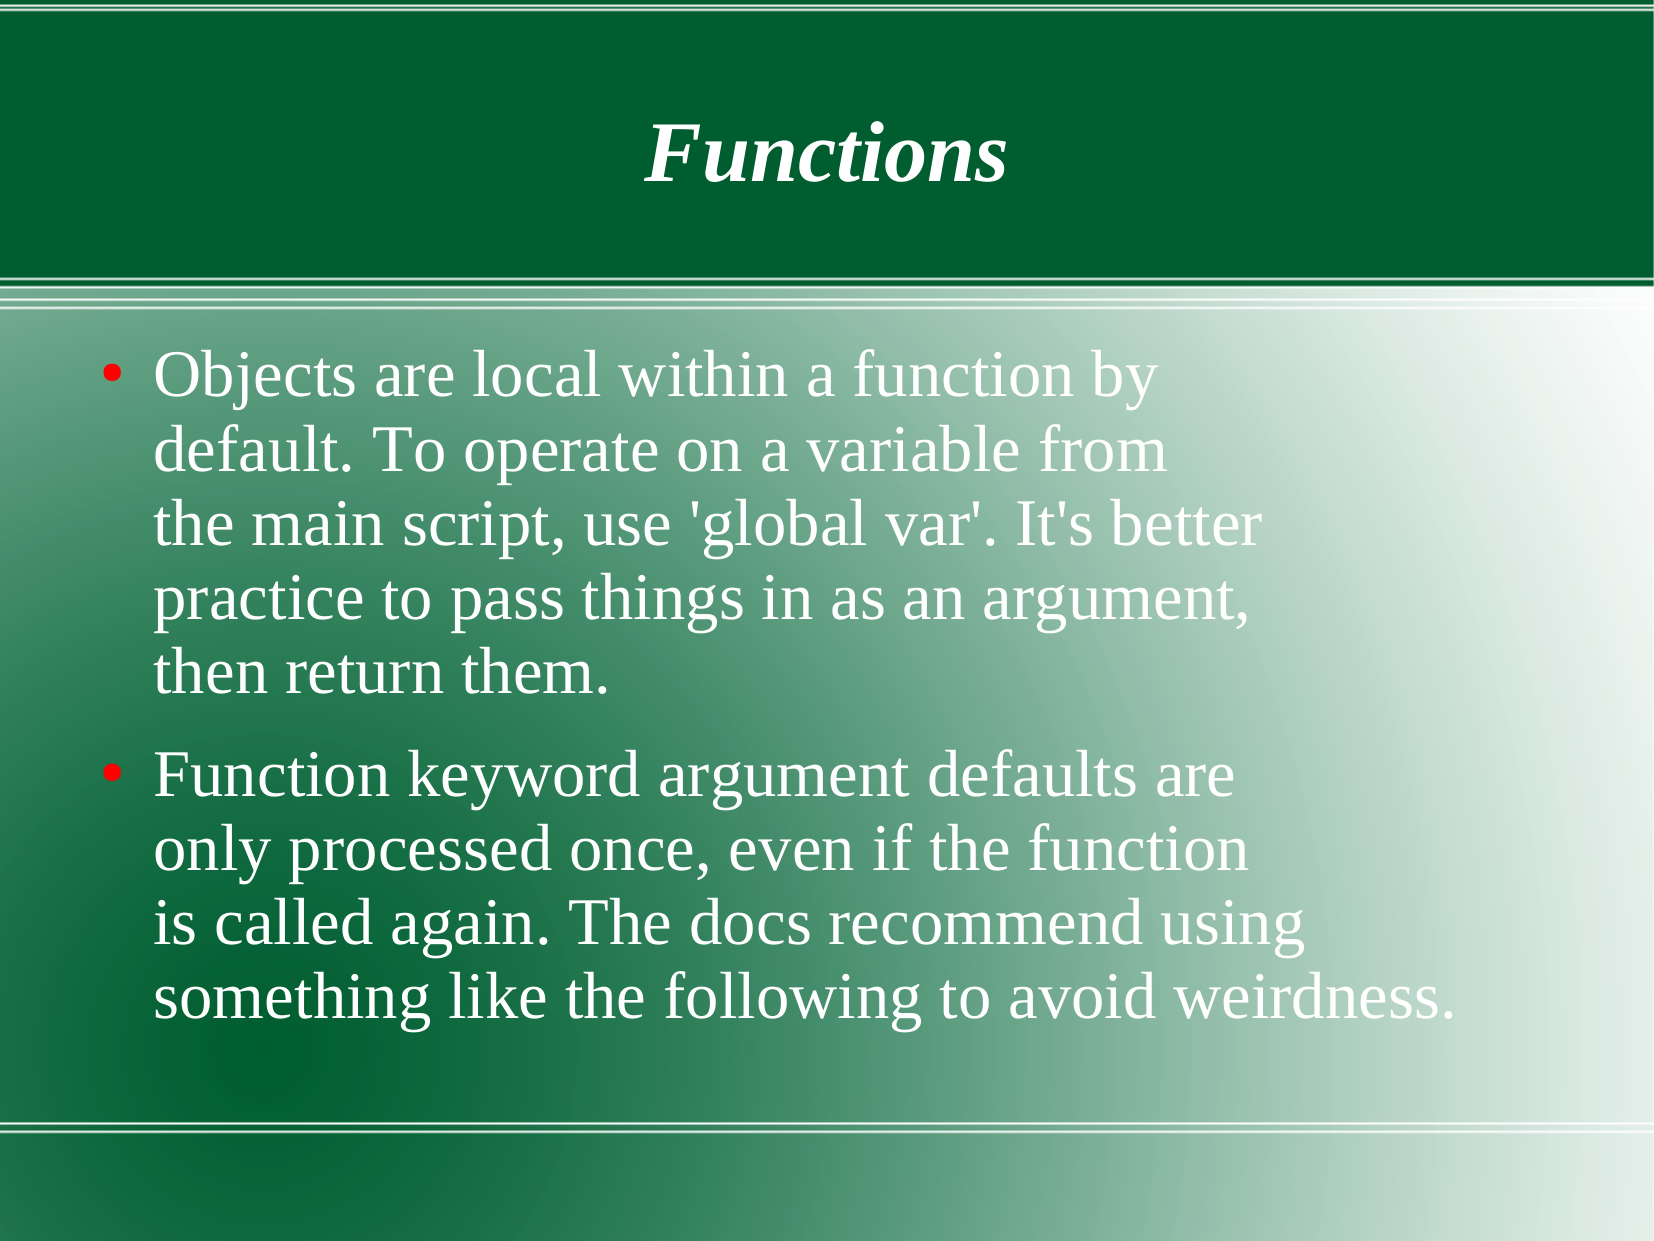

# Functions
Objects are local within a function by
default. To operate on a variable from
the main script, use 'global var'. It's better
practice to pass things in as an argument,
then return them.
Function keyword argument defaults are
only processed once, even if the function
is called again. The docs recommend using something like the following to avoid weirdness.